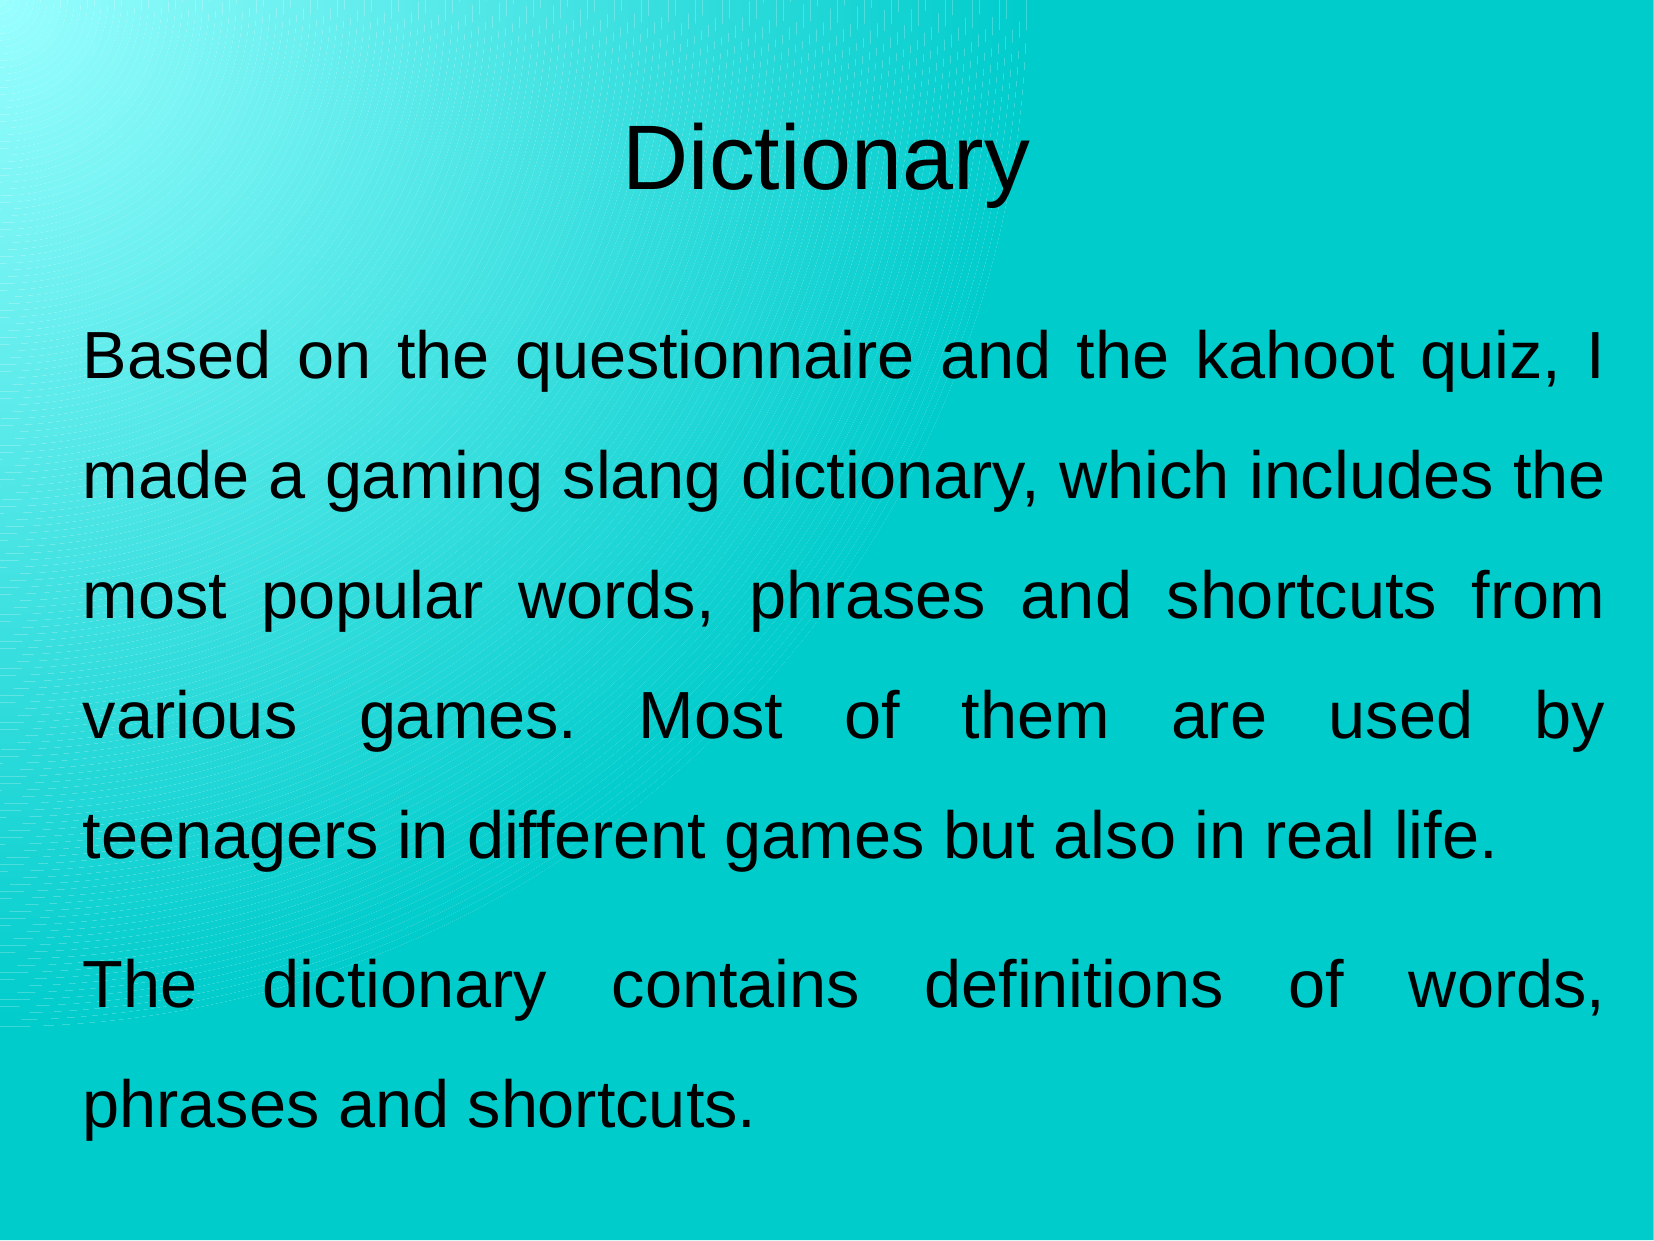

# Dictionary
Based on the questionnaire and the kahoot quiz, I made a gaming slang dictionary, which includes the most popular words, phrases and shortcuts from various games. Most of them are used by teenagers in different games but also in real life.
The dictionary contains definitions of words, phrases and shortcuts.